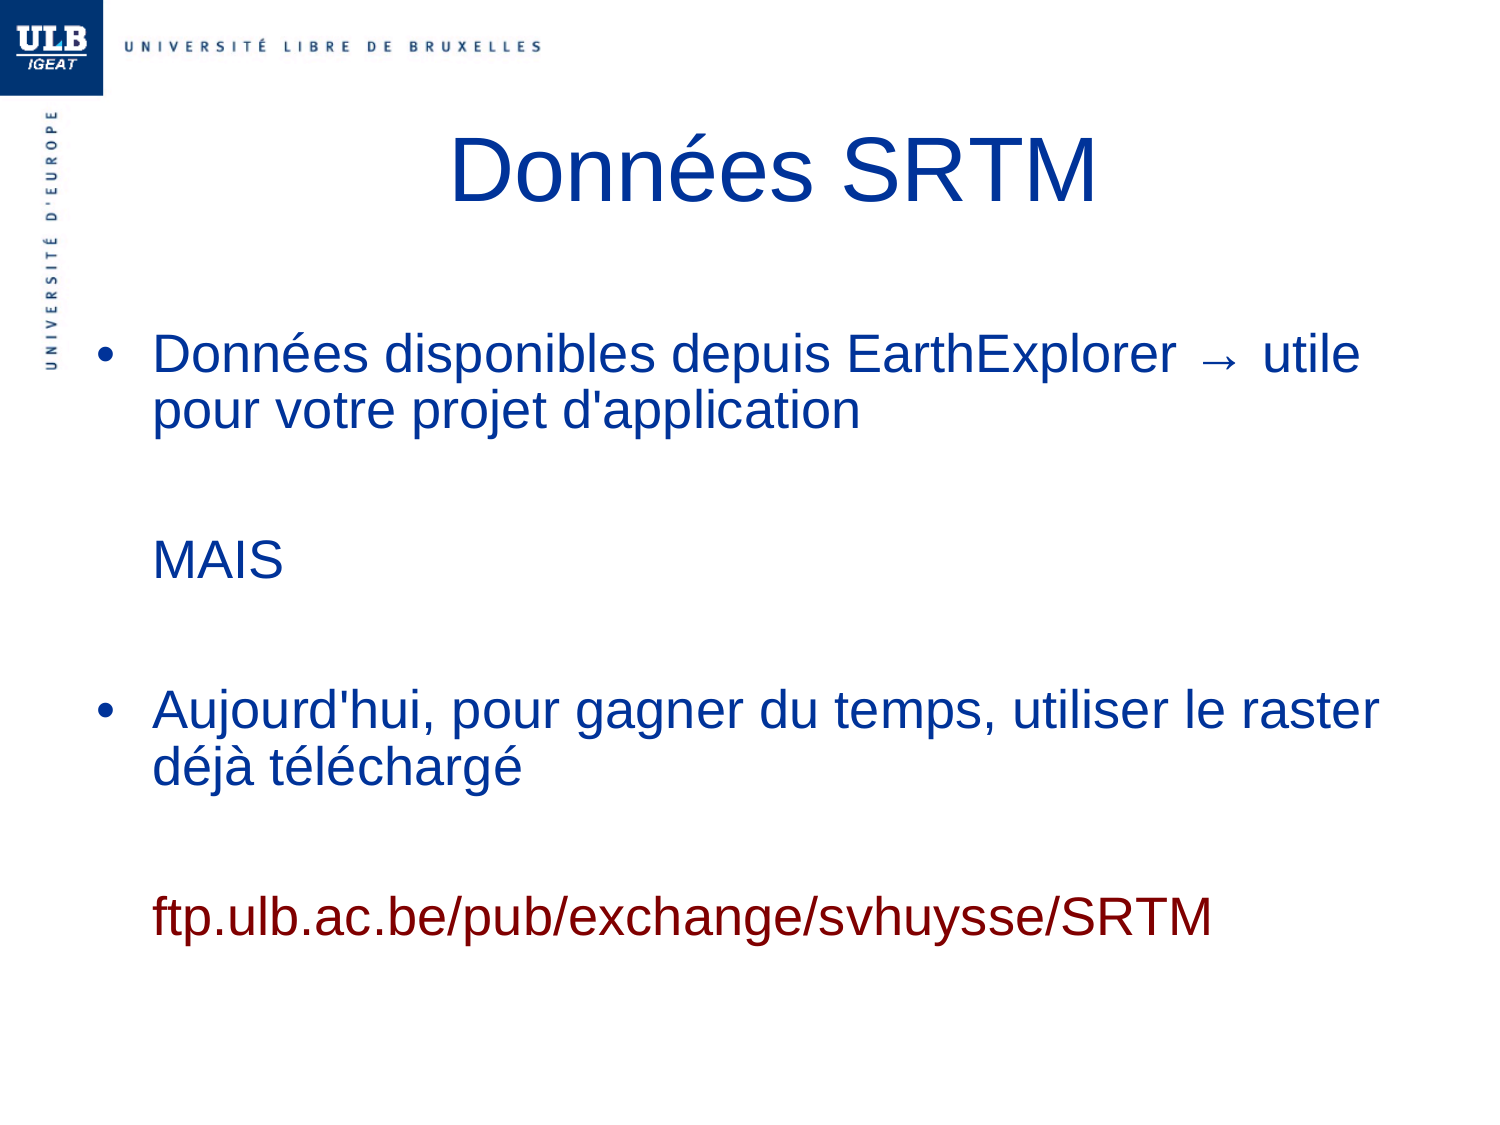

Données SRTM
# Données disponibles depuis EarthExplorer → utile pour votre projet d'application
MAIS
Aujourd'hui, pour gagner du temps, utiliser le raster déjà téléchargé
ftp.ulb.ac.be/pub/exchange/svhuysse/SRTM